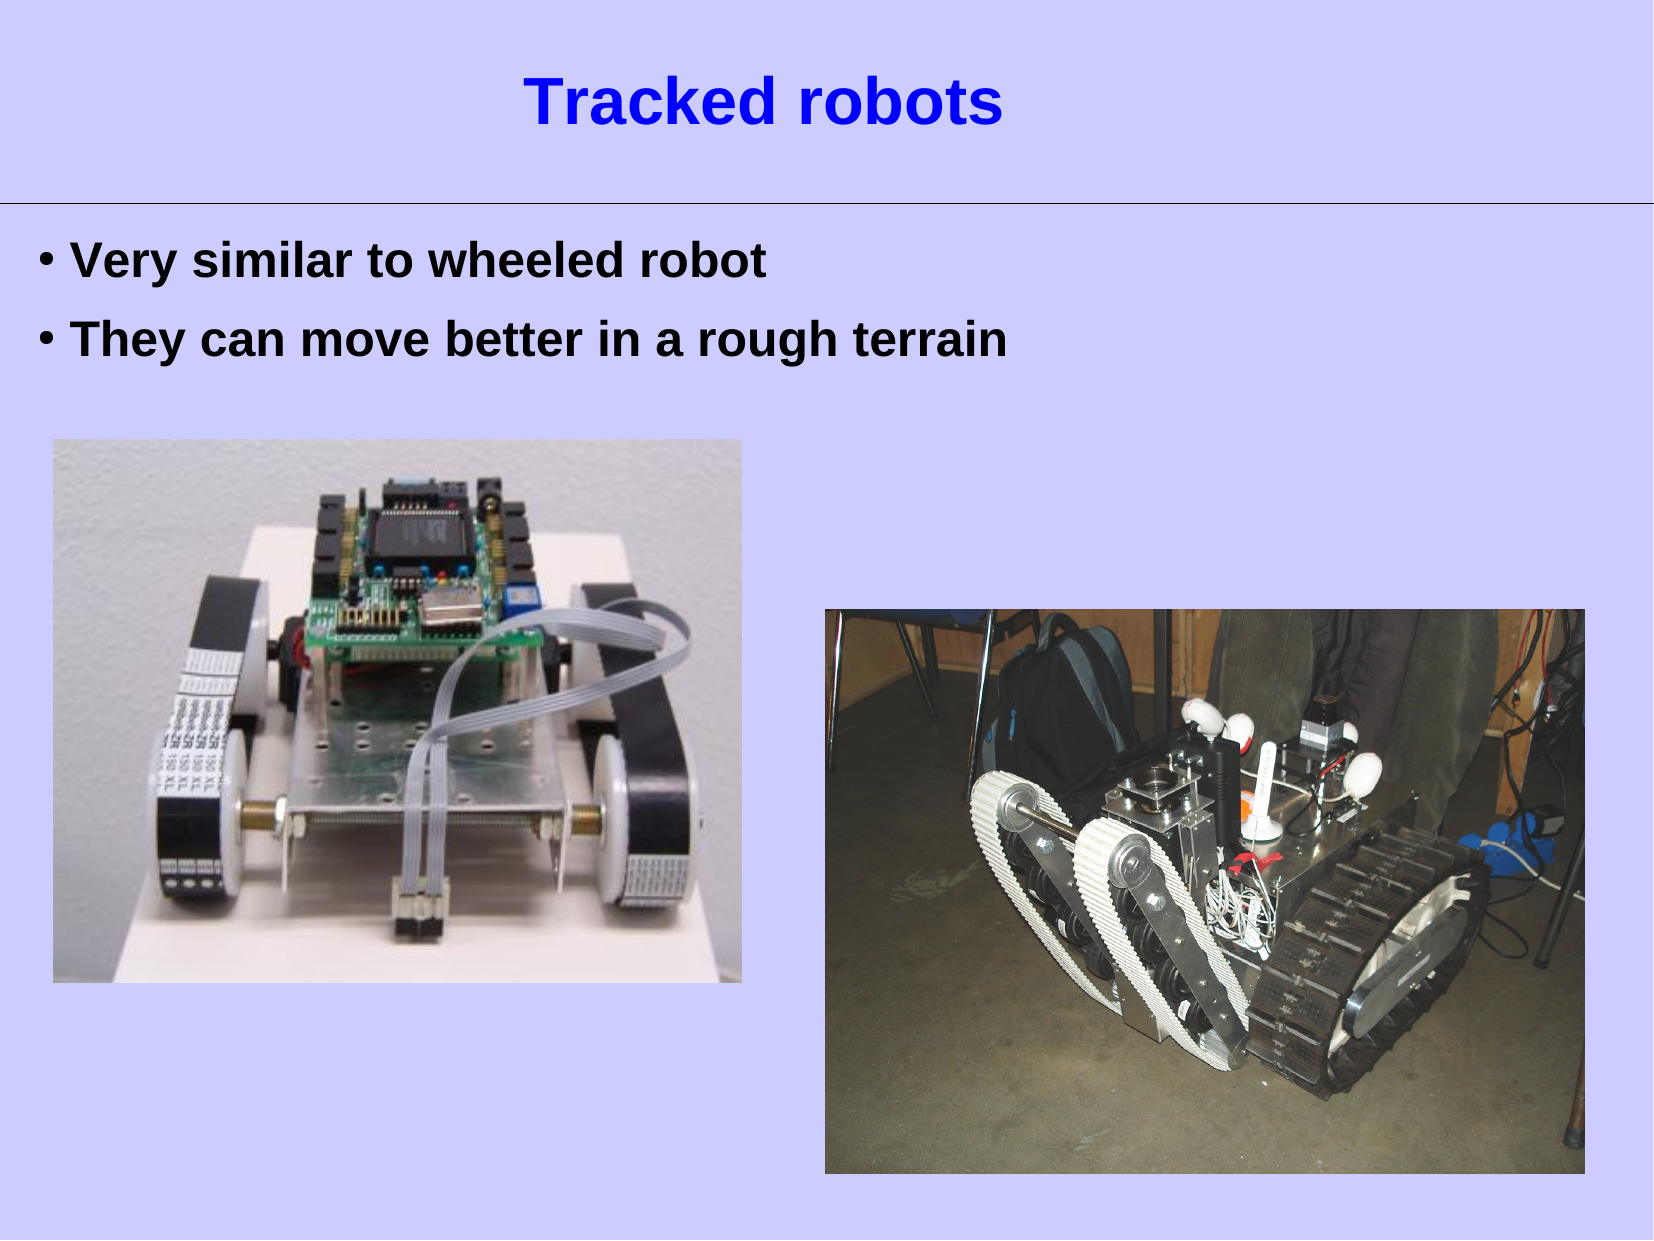

# Tracked robots
 Very similar to wheeled robot
 They can move better in a rough terrain